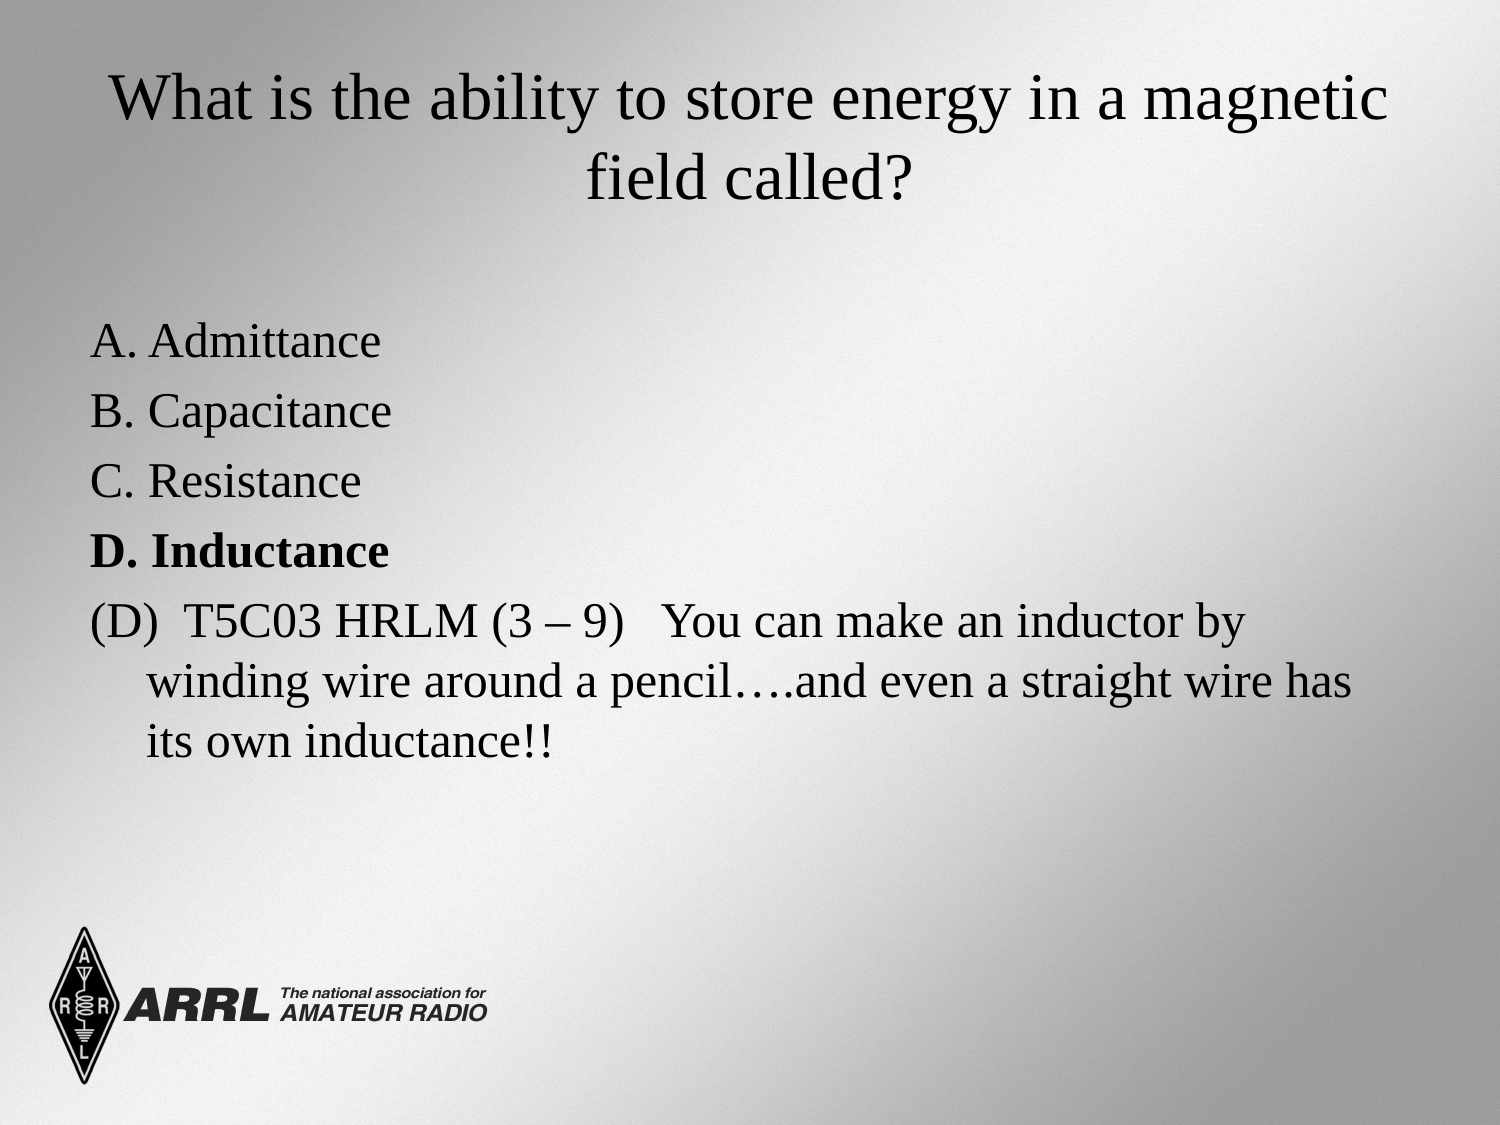

# What is the ability to store energy in a magnetic field called?
A. Admittance
B. Capacitance
C. Resistance
D. Inductance
(D) T5C03 HRLM (3 – 9) You can make an inductor by winding wire around a pencil….and even a straight wire has its own inductance!!